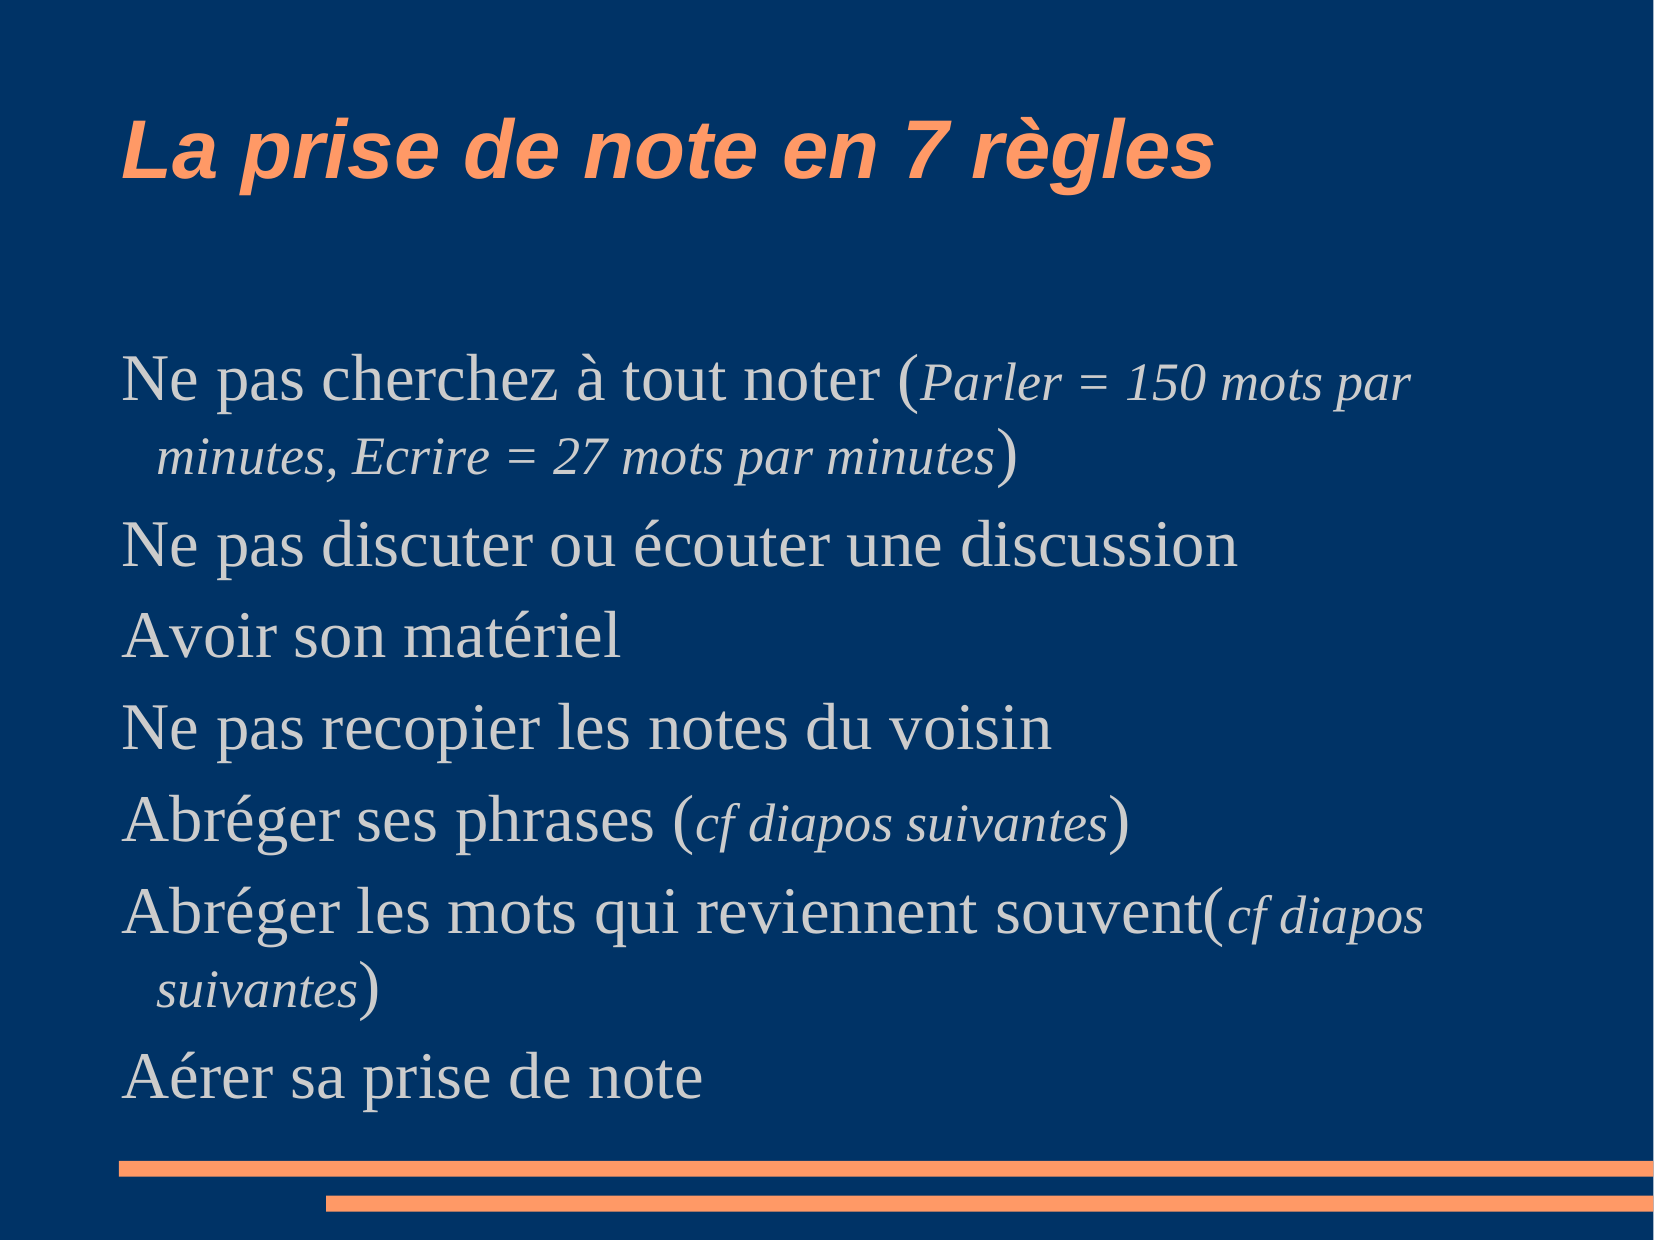

# La prise de note en 7 règles
Ne pas cherchez à tout noter (Parler = 150 mots par minutes, Ecrire = 27 mots par minutes)
Ne pas discuter ou écouter une discussion
Avoir son matériel
Ne pas recopier les notes du voisin
Abréger ses phrases (cf diapos suivantes)
Abréger les mots qui reviennent souvent(cf diapos suivantes)
Aérer sa prise de note